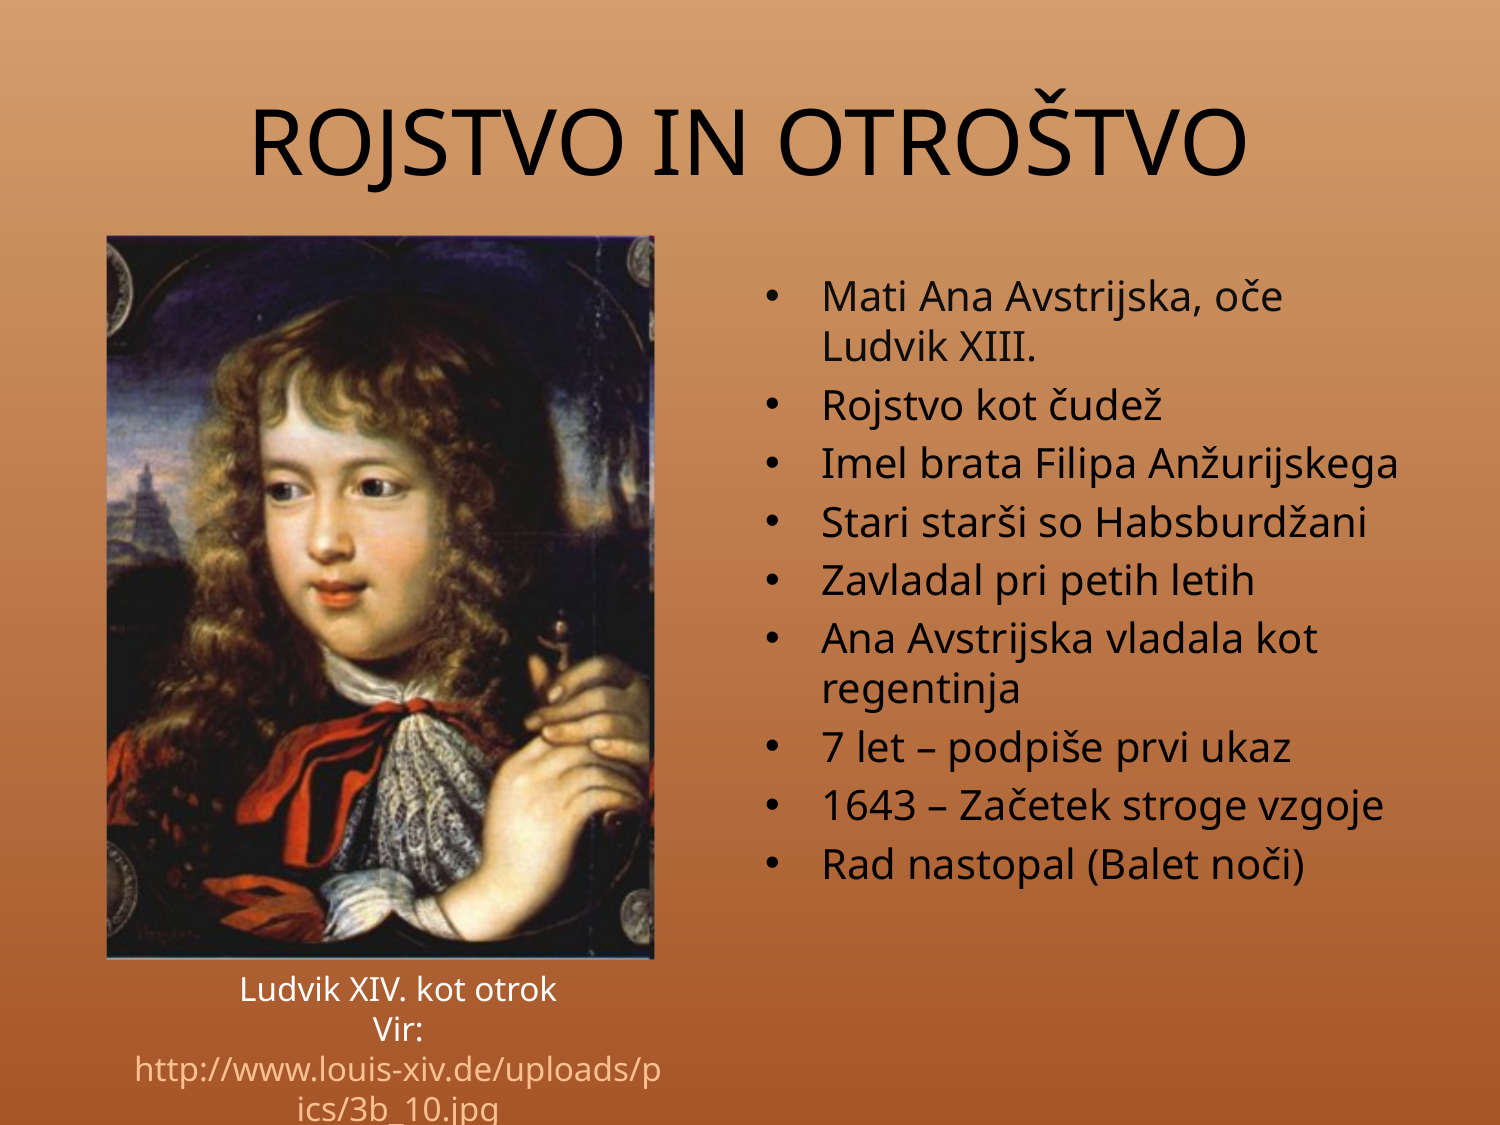

# ROJSTVO IN OTROŠTVO
Mati Ana Avstrijska, oče Ludvik XIII.
Rojstvo kot čudež
Imel brata Filipa Anžurijskega
Stari starši so Habsburdžani
Zavladal pri petih letih
Ana Avstrijska vladala kot regentinja
7 let – podpiše prvi ukaz
1643 – Začetek stroge vzgoje
Rad nastopal (Balet noči)
Ludvik XIV. kot otrok
Vir: http://www.louis-xiv.de/uploads/pics/3b_10.jpg